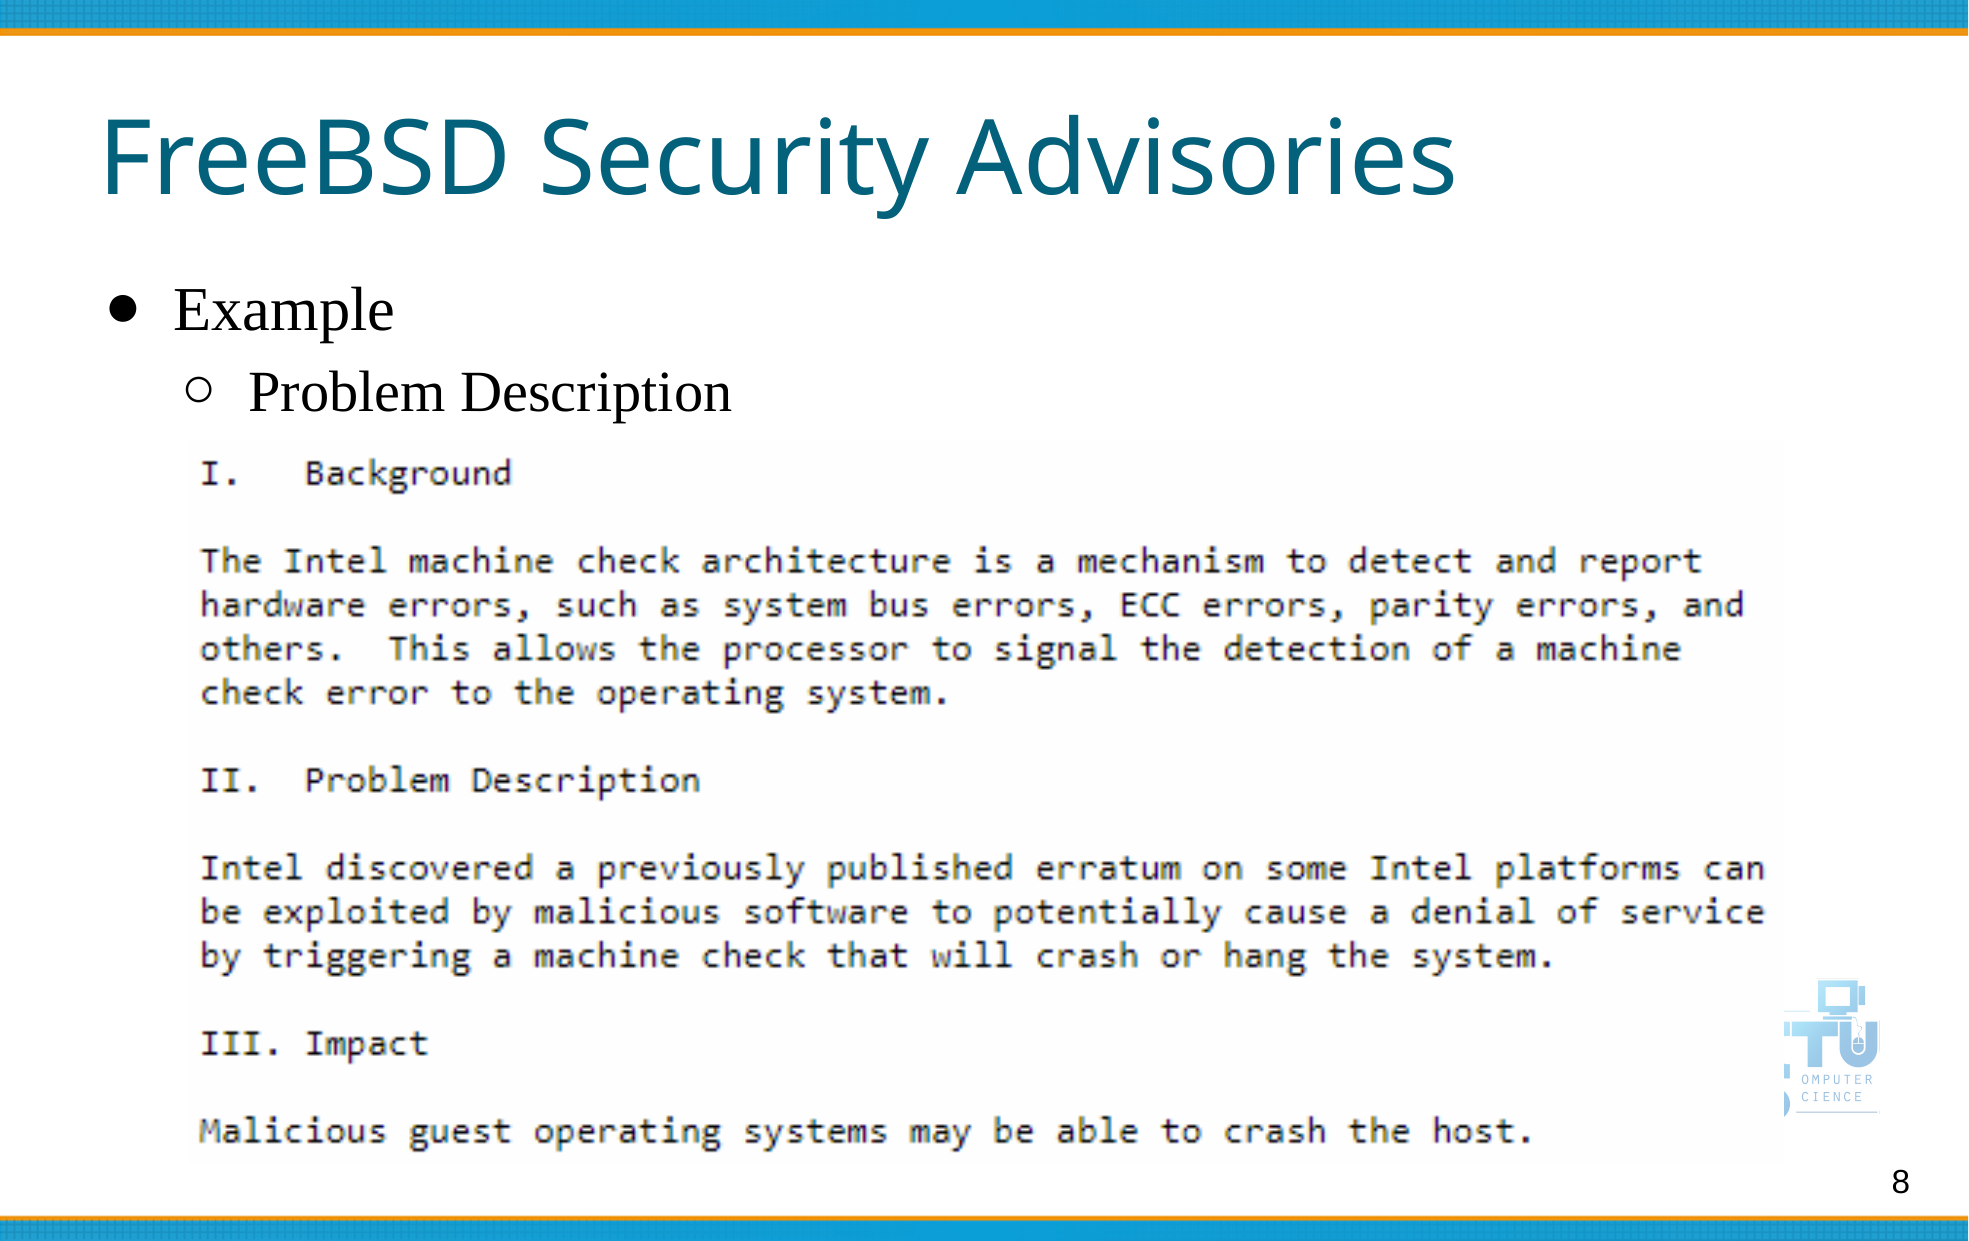

# FreeBSD Security Advisories
Example
Problem Description